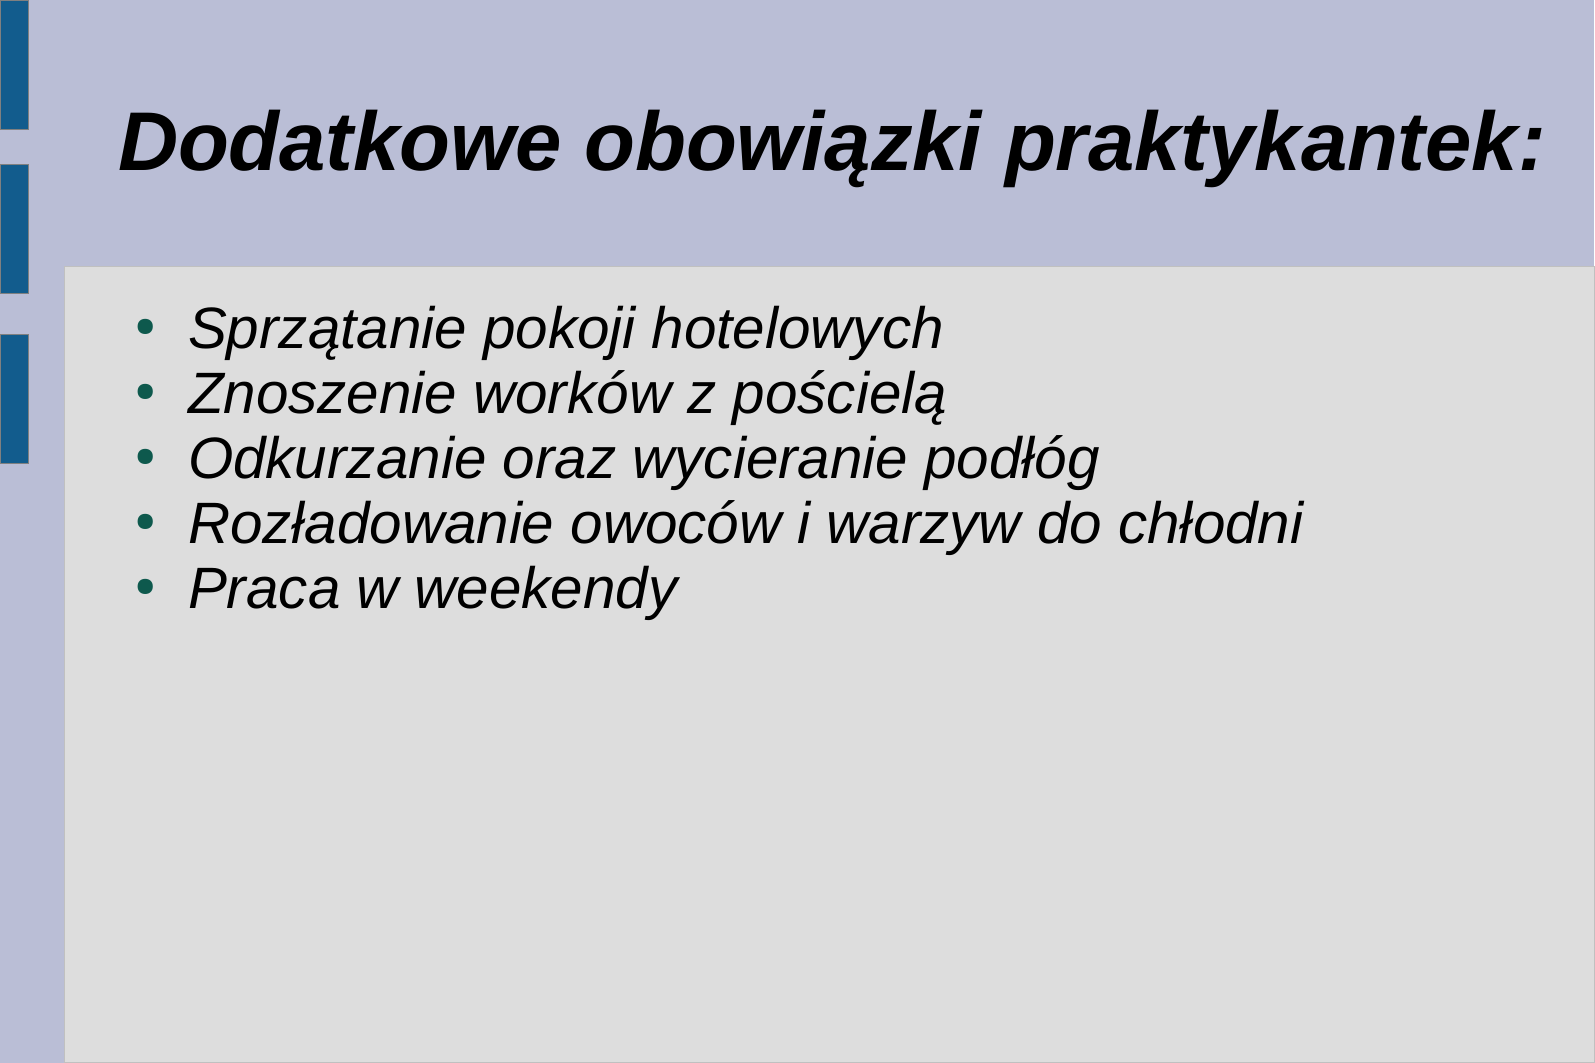

# Dodatkowe obowiązki praktykantek:
Sprzątanie pokoji hotelowych
Znoszenie worków z pościelą
Odkurzanie oraz wycieranie podłóg
Rozładowanie owoców i warzyw do chłodni
Praca w weekendy